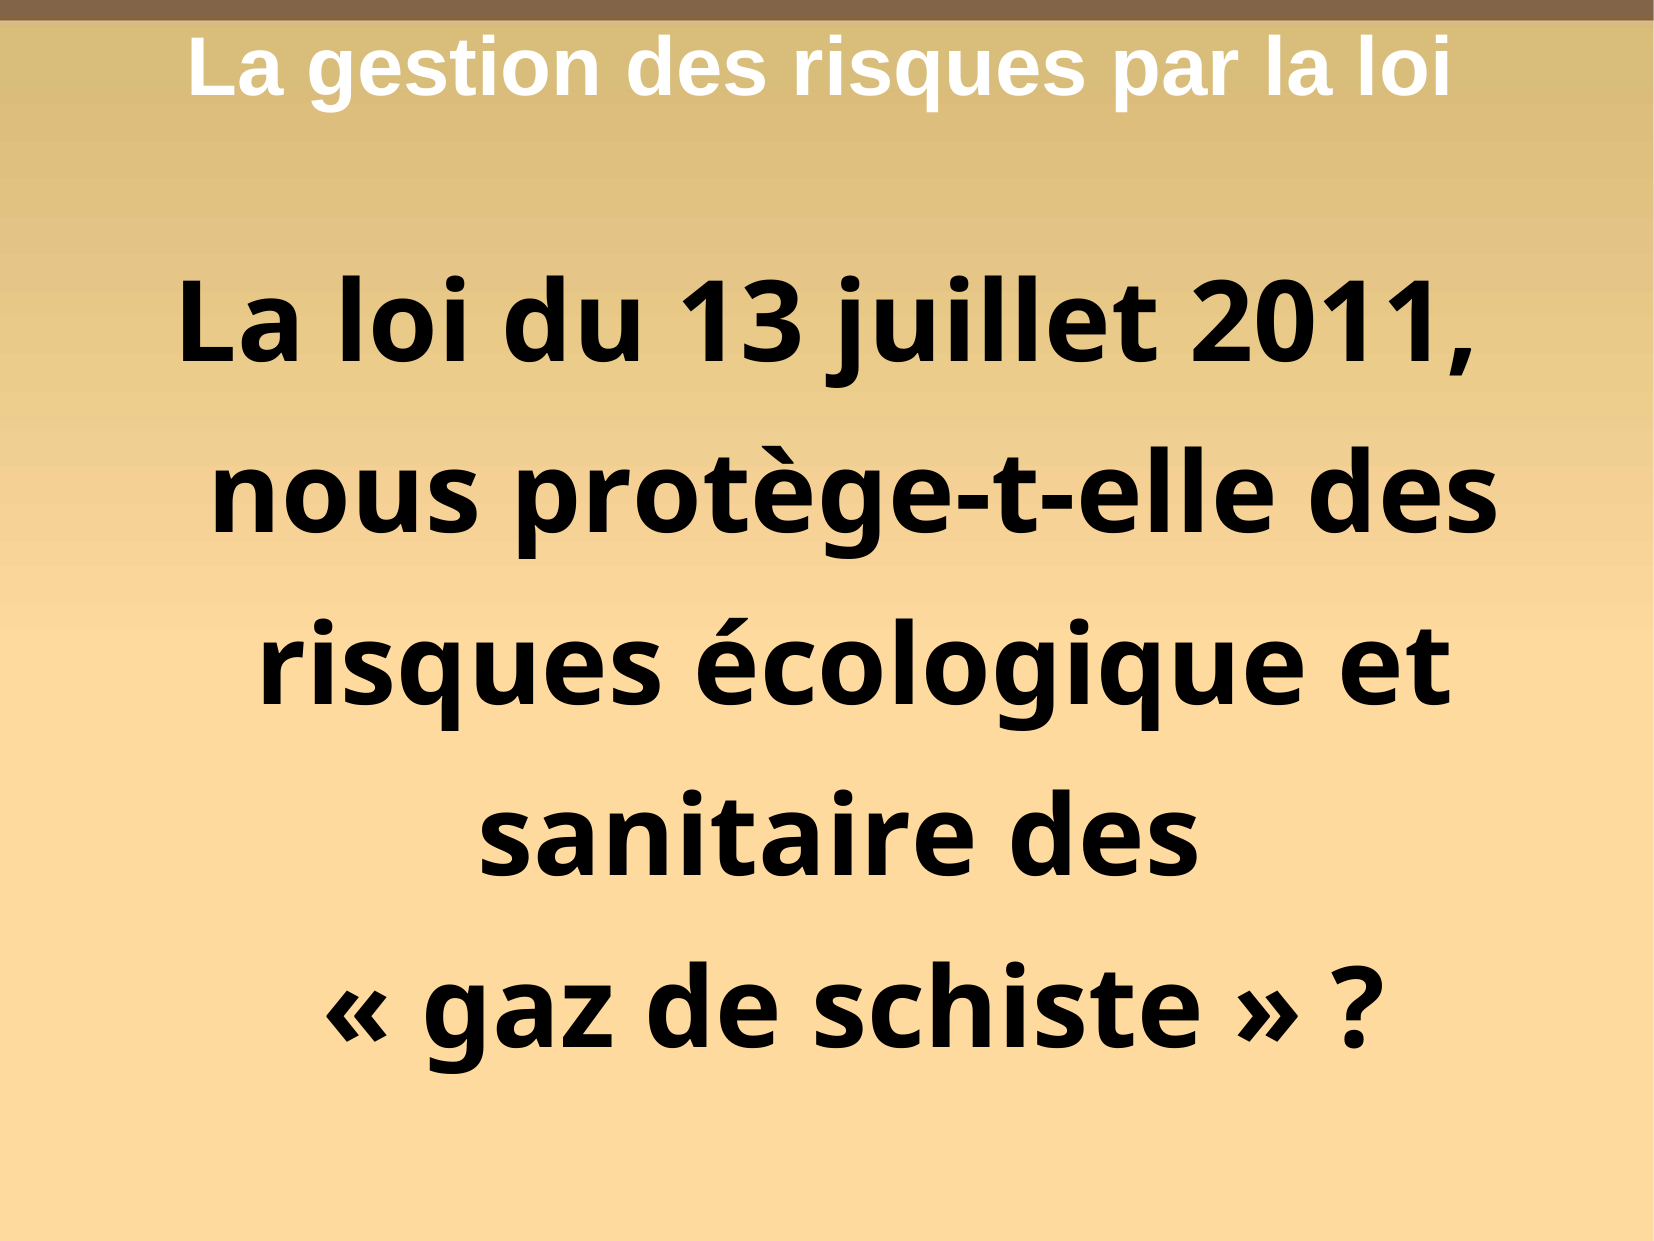

# La gestion des risques par la loi
La loi du 13 juillet 2011, nous protège-t-elle des risques écologique et sanitaire des
« gaz de schiste » ?